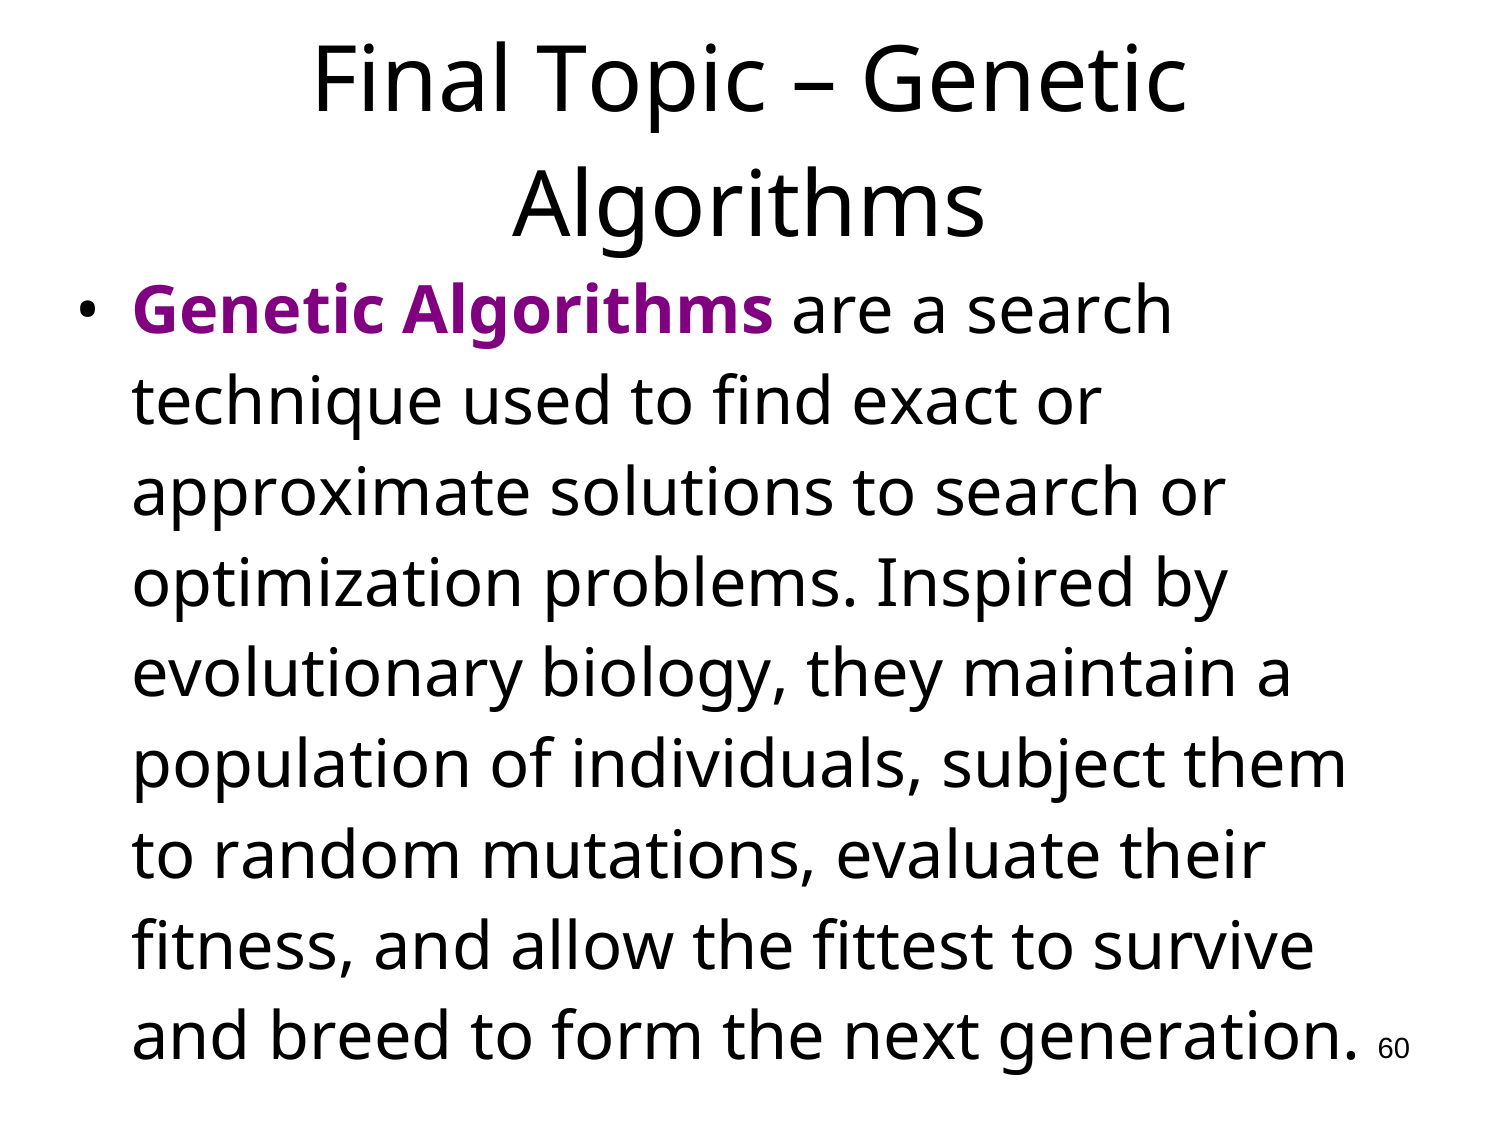

# Final Topic – Genetic Algorithms
Genetic Algorithms are a search technique used to find exact or approximate solutions to search or optimization problems. Inspired by evolutionary biology, they maintain a population of individuals, subject them to random mutations, evaluate their fitness, and allow the fittest to survive and breed to form the next generation.
60